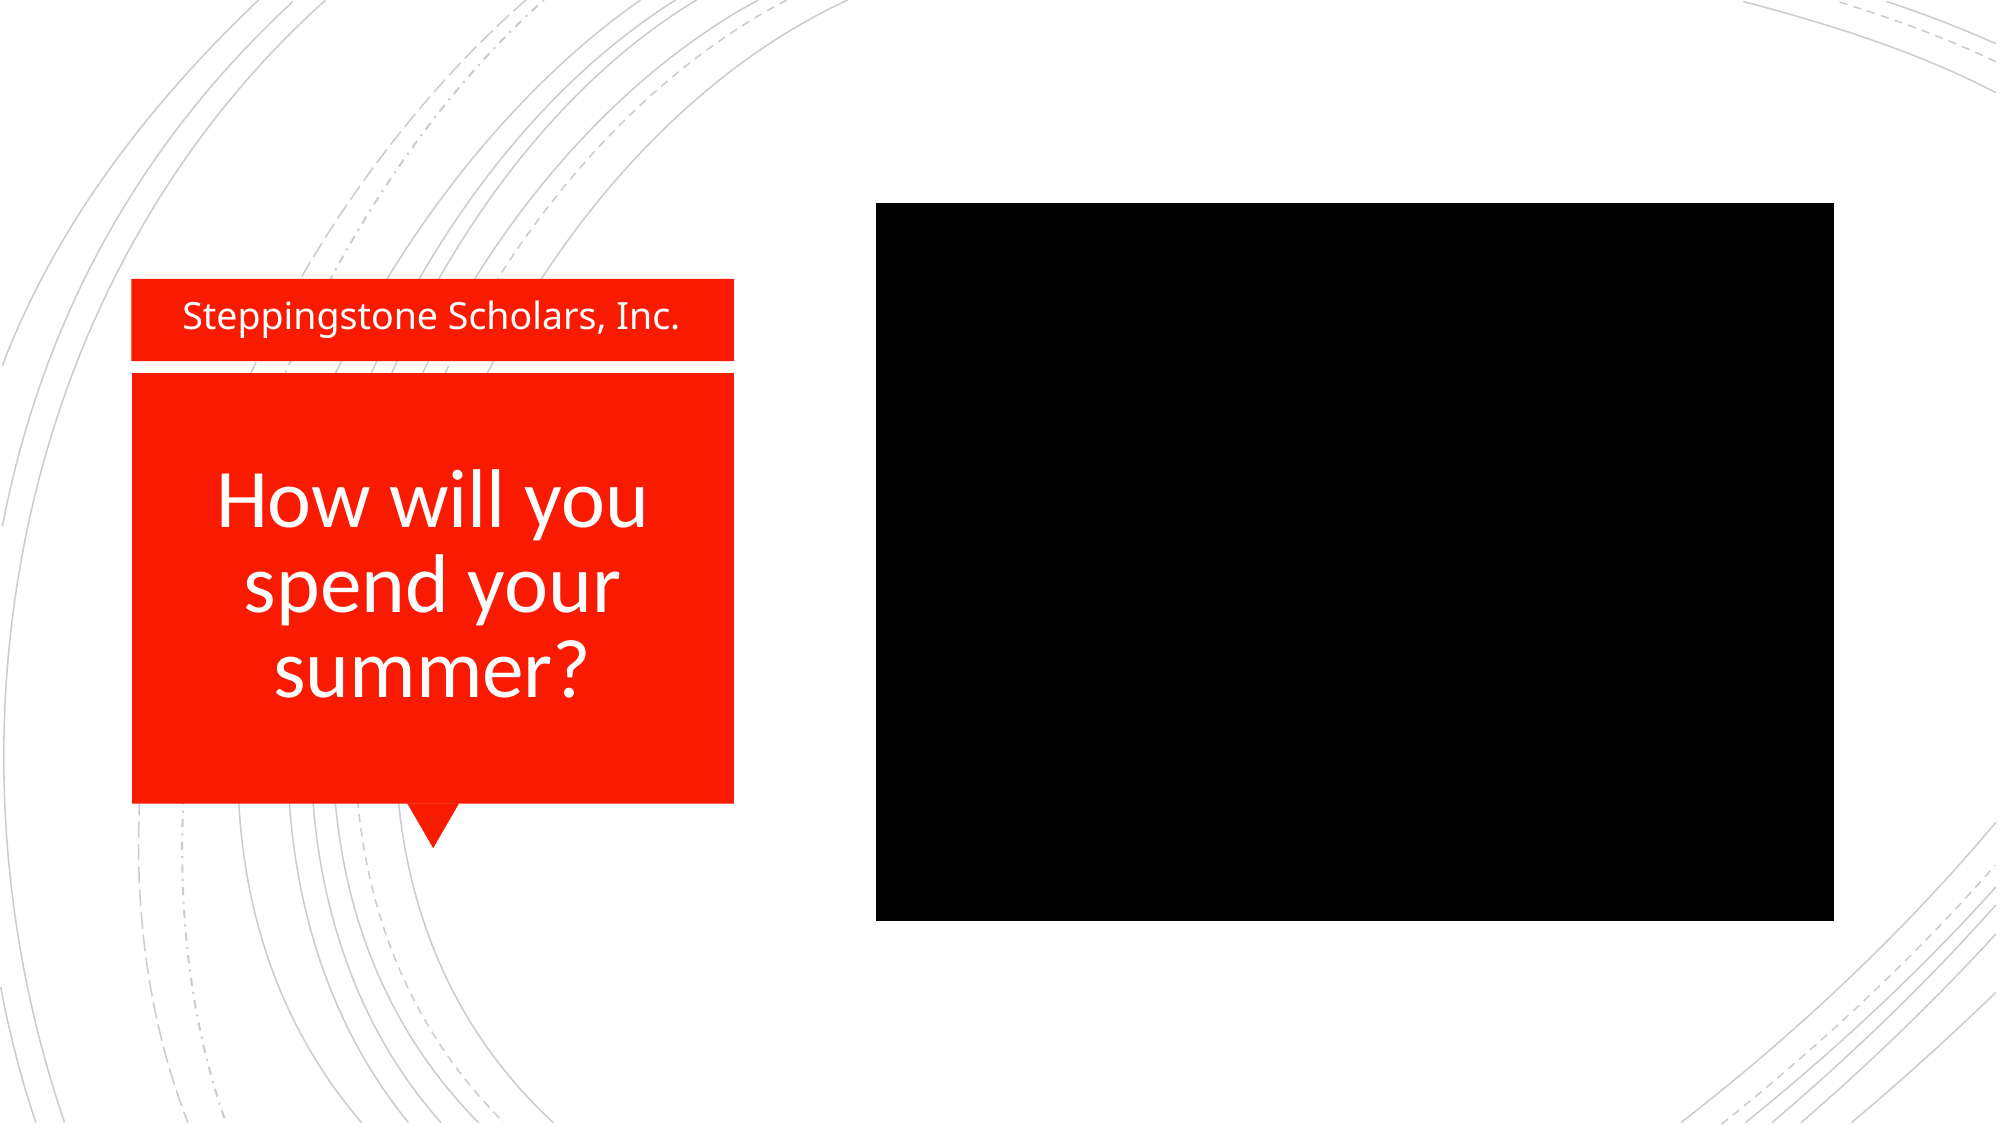

Steppingstone Scholars, Inc.
# How will you spend your summer?